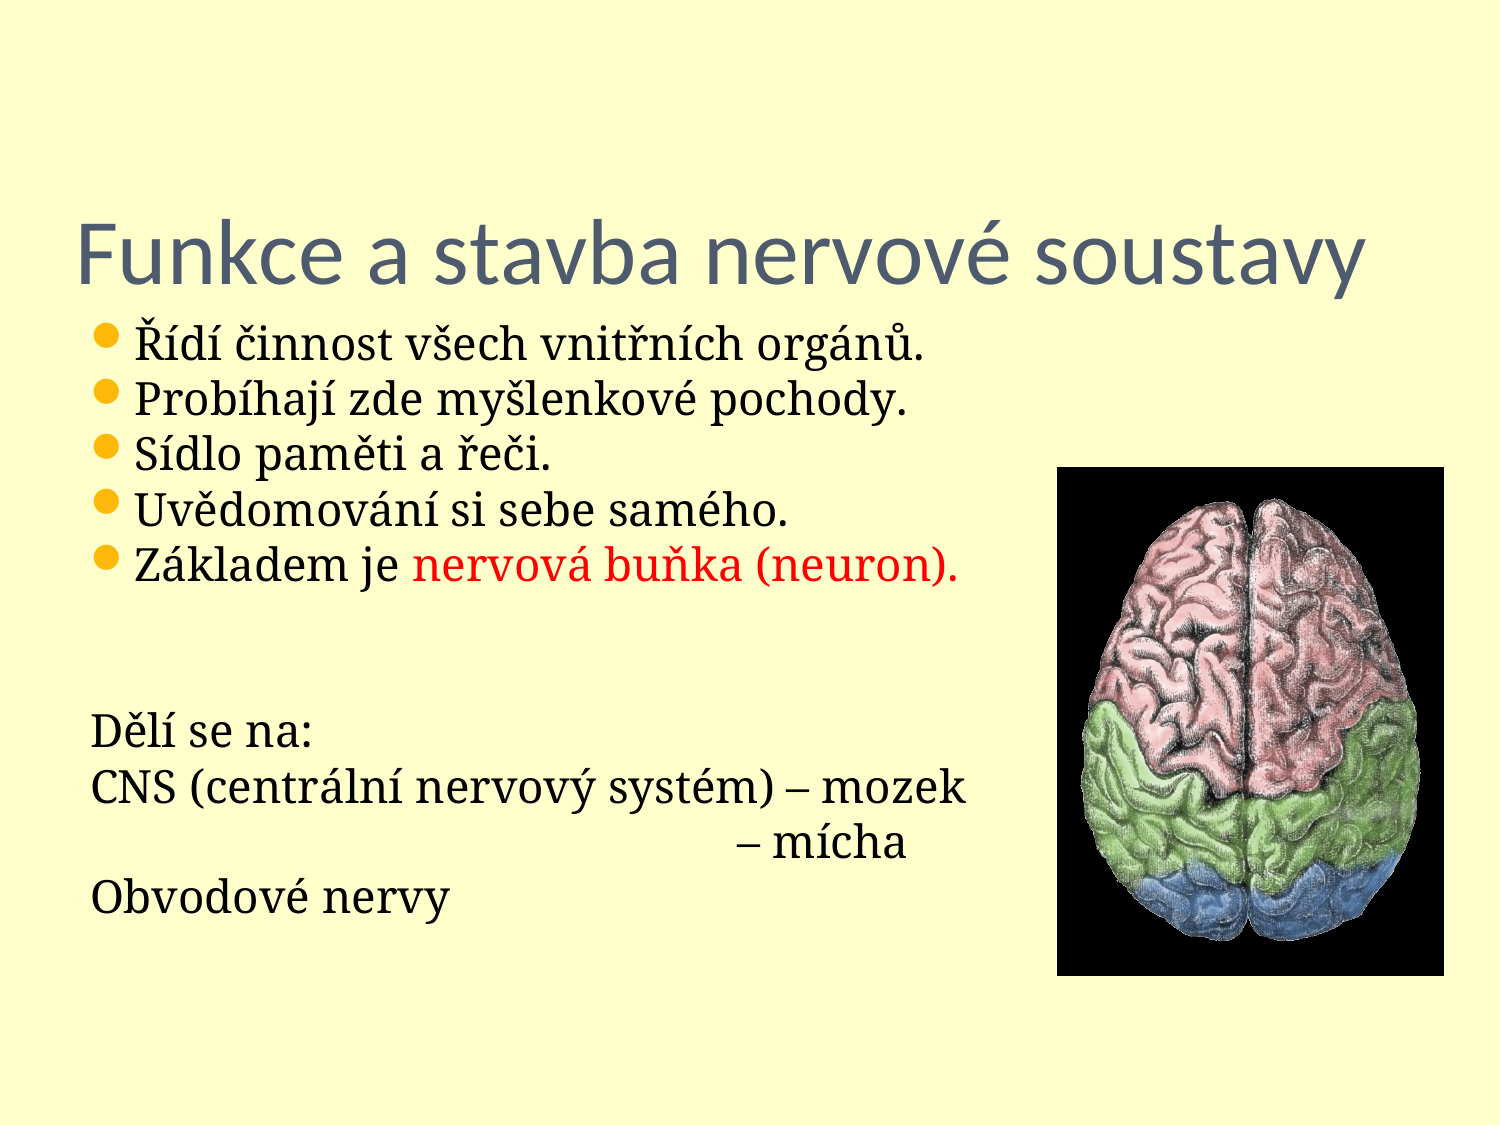

# Funkce a stavba nervové soustavy
Řídí činnost všech vnitřních orgánů.
Probíhají zde myšlenkové pochody.
Sídlo paměti a řeči.
Uvědomování si sebe samého.
Základem je nervová buňka (neuron).
Dělí se na:
CNS (centrální nervový systém) – mozek
					 – mícha
Obvodové nervy